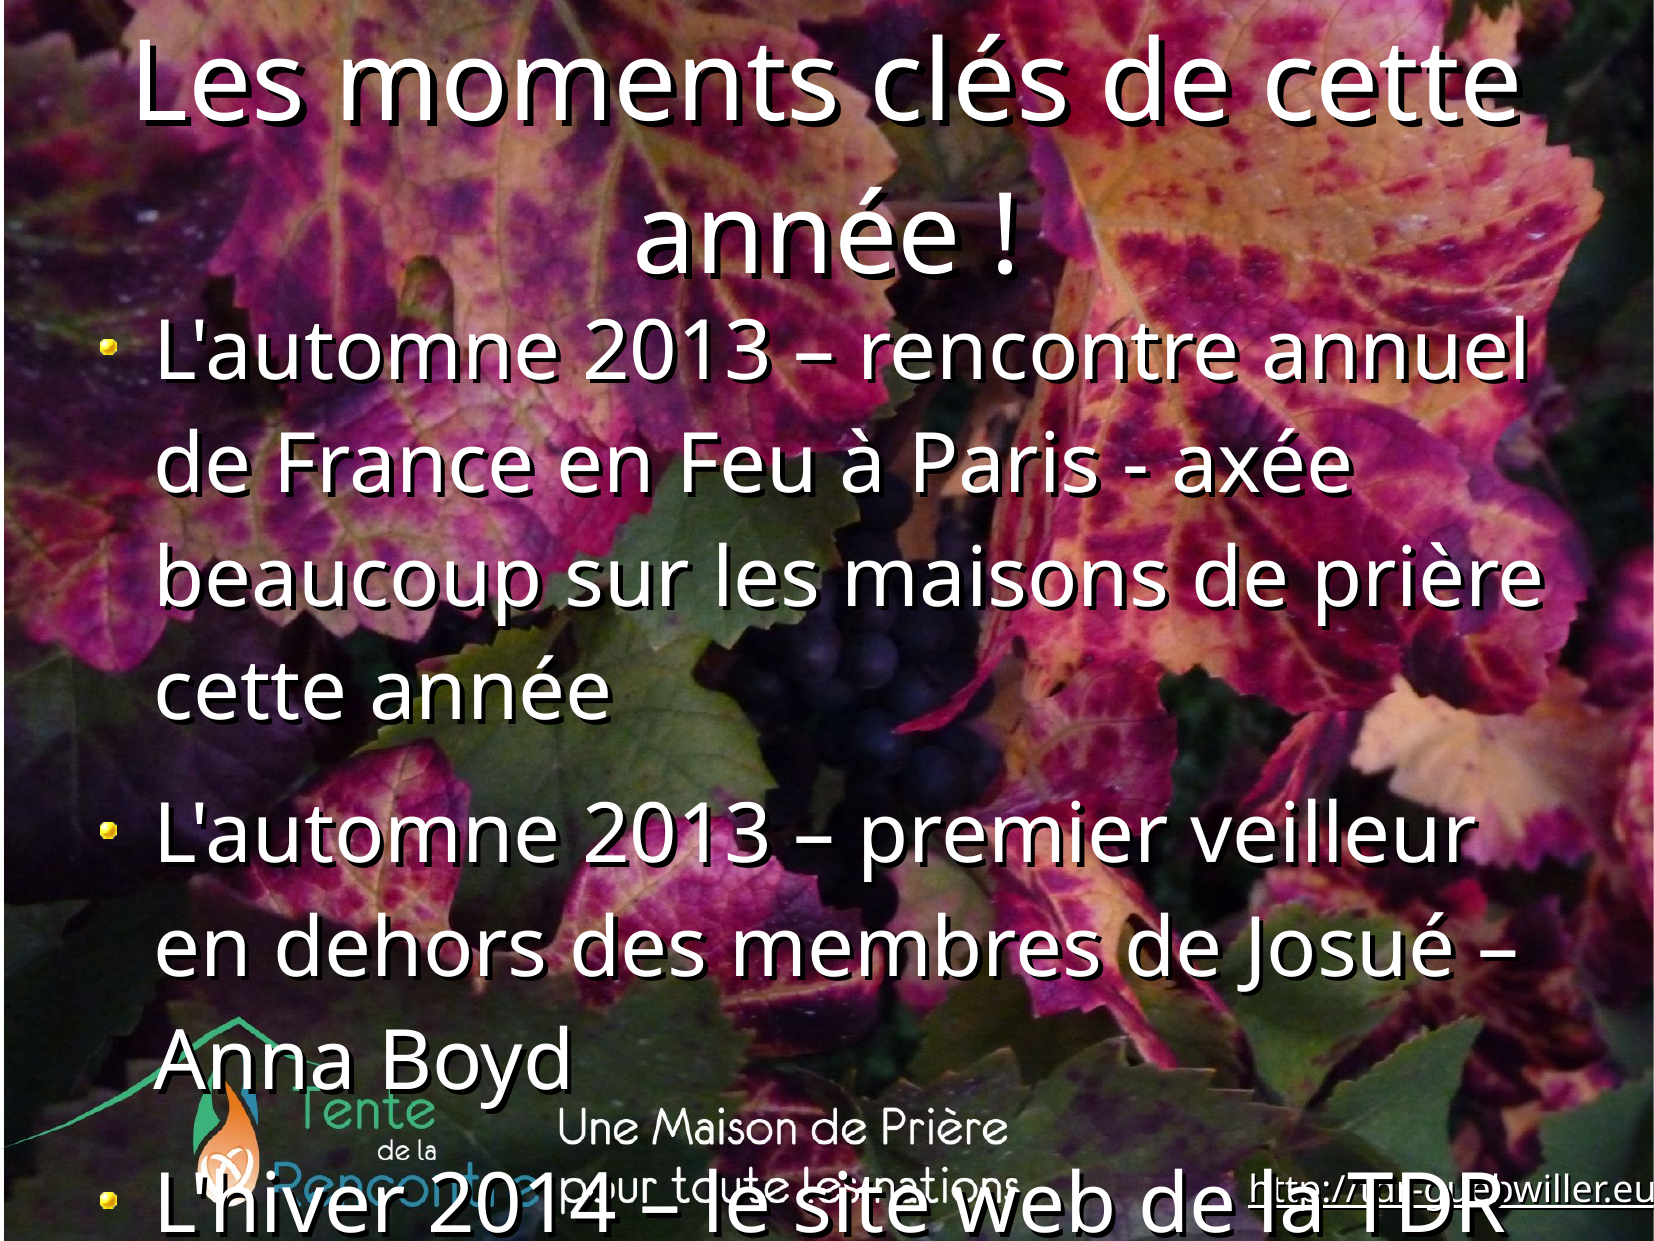

# Les moments clés de cette année !
L'automne 2013 – rencontre annuel de France en Feu à Paris - axée beaucoup sur les maisons de prière cette année
L'automne 2013 – premier veilleur en dehors des membres de Josué – Anna Boyd
L'hiver 2014 – le site web de la TDR naît
Printemps 2014 – rencontre des maisons de prière en Europe à Augsbourg, Allemagne